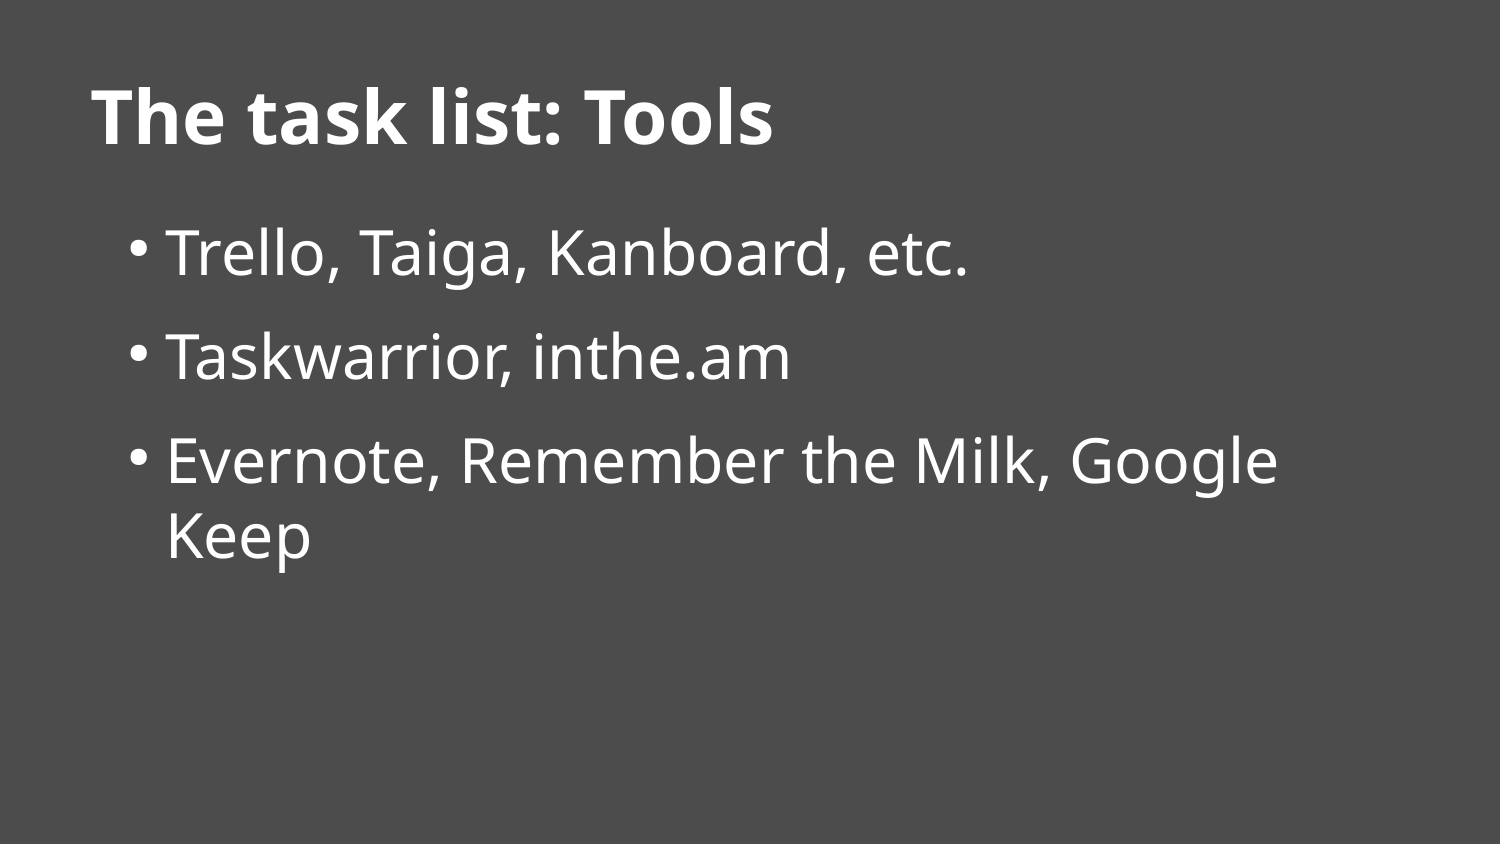

# The task list: Tools
Trello, Taiga, Kanboard, etc.
Taskwarrior, inthe.am
Evernote, Remember the Milk, Google Keep